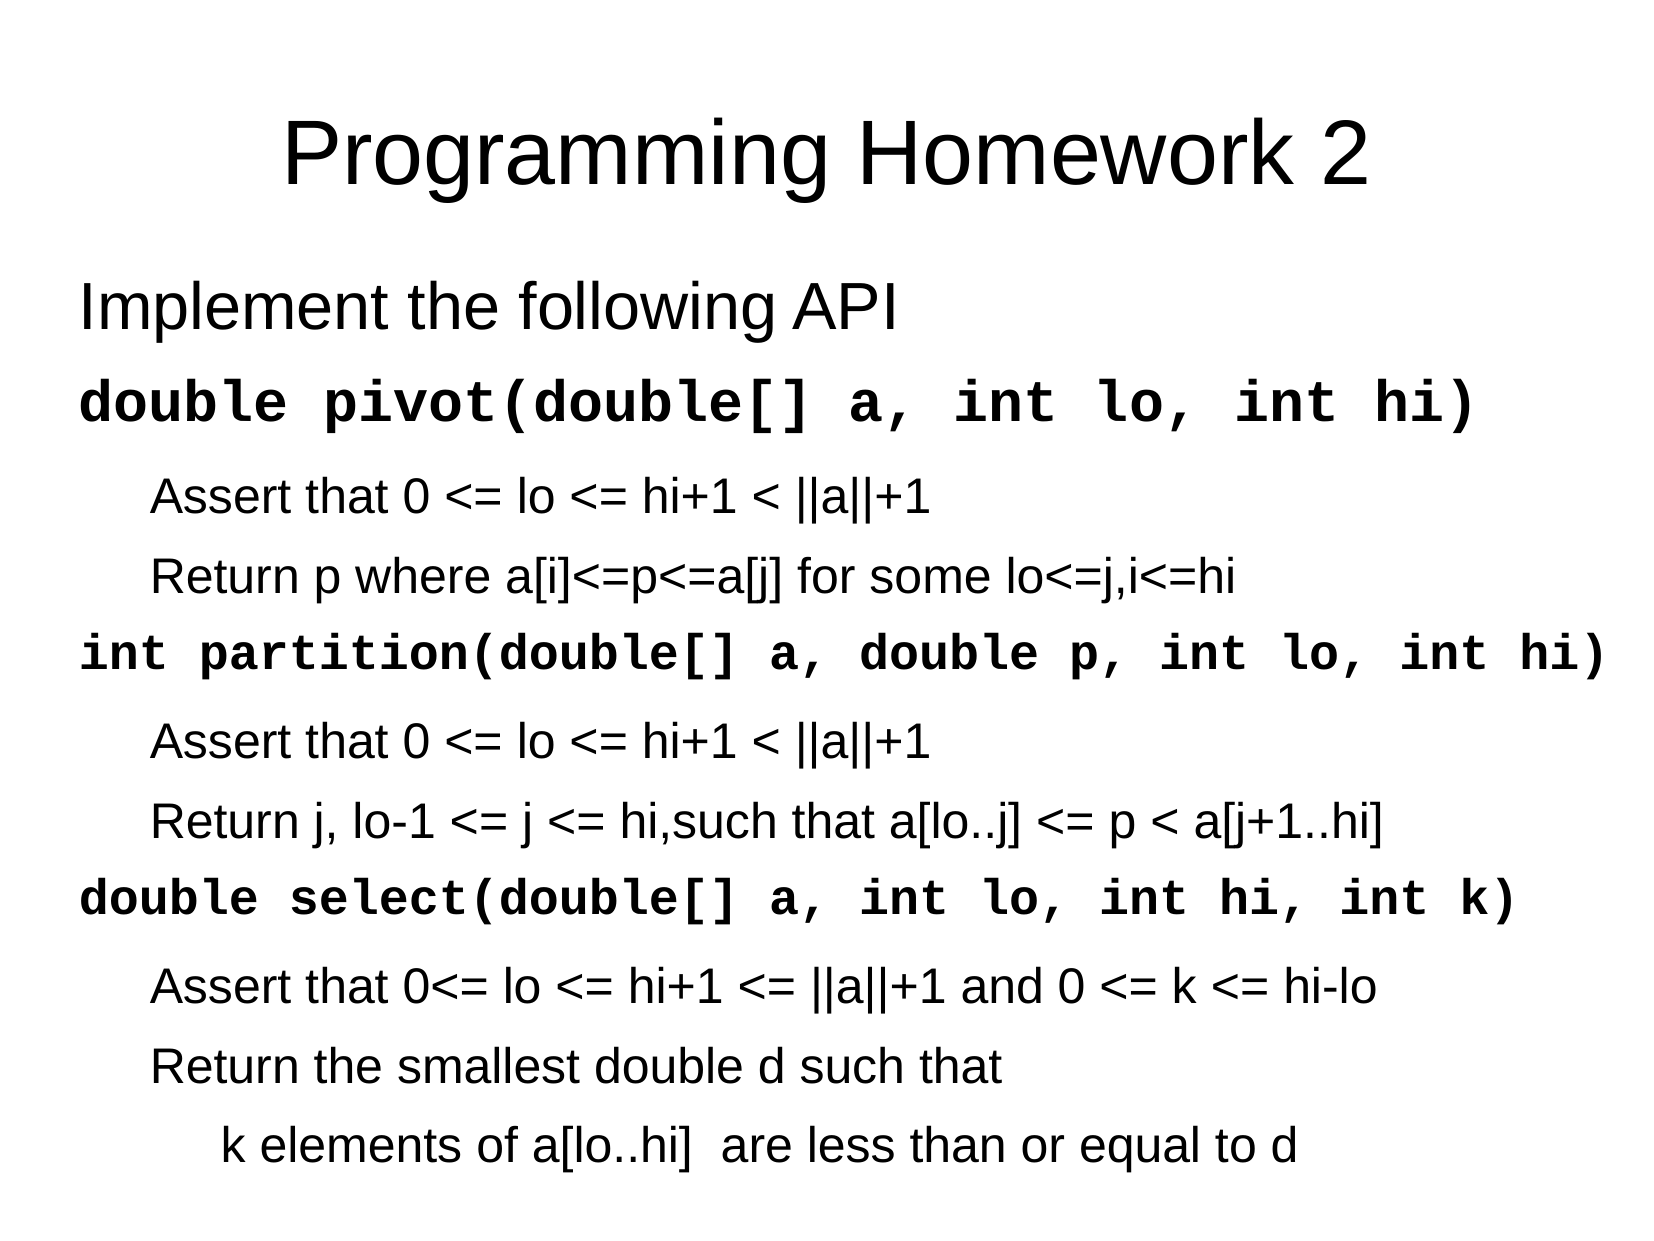

# Programming Homework 2
Implement the following API
double pivot(double[] a, int lo, int hi)
Assert that 0 <= lo <= hi+1 < ||a||+1
Return p where a[i]<=p<=a[j] for some lo<=j,i<=hi
int partition(double[] a, double p, int lo, int hi)
Assert that 0 <= lo <= hi+1 < ||a||+1
Return j, lo-1 <= j <= hi,such that a[lo..j] <= p < a[j+1..hi]
double select(double[] a, int lo, int hi, int k)
Assert that 0<= lo <= hi+1 <= ||a||+1 and 0 <= k <= hi-lo
Return the smallest double d such that
k elements of a[lo..hi] are less than or equal to d